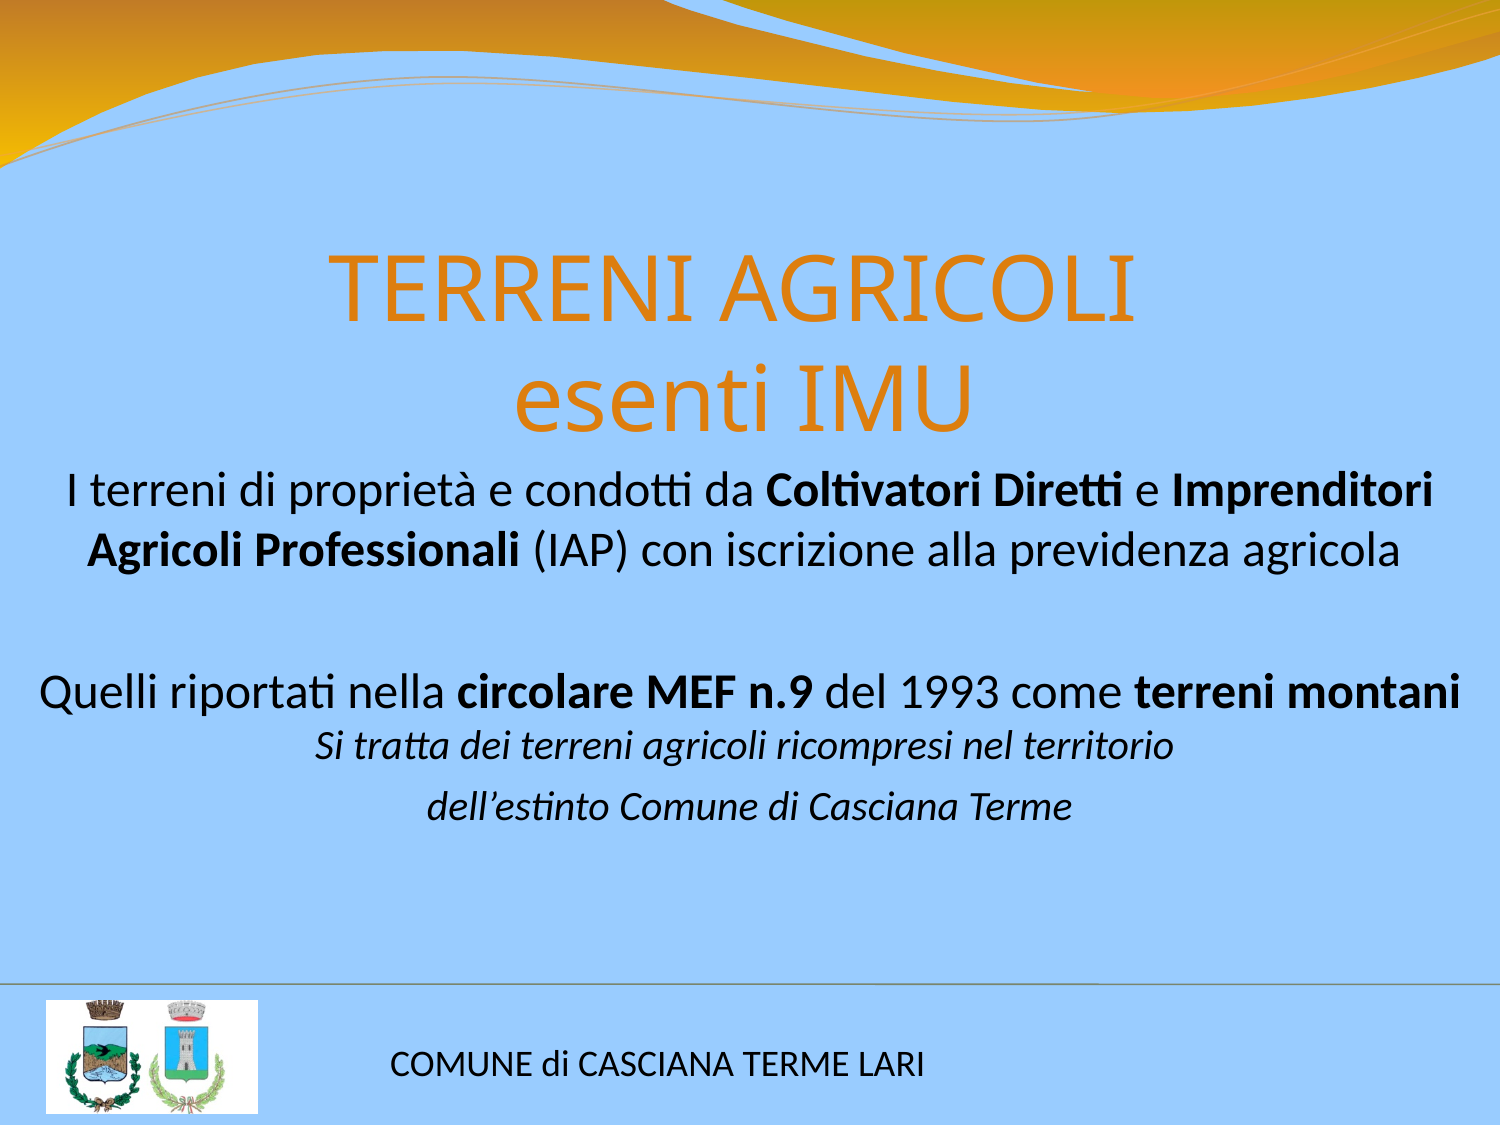

# TERRENI AGRICOLI esenti IMU
I terreni di proprietà e condotti da Coltivatori Diretti e Imprenditori Agricoli Professionali (IAP) con iscrizione alla previdenza agricola
Quelli riportati nella circolare MEF n.9 del 1993 come terreni montani
Si tratta dei terreni agricoli ricompresi nel territorio
dell’estinto Comune di Casciana Terme
COMUNE di CASCIANA TERME LARI